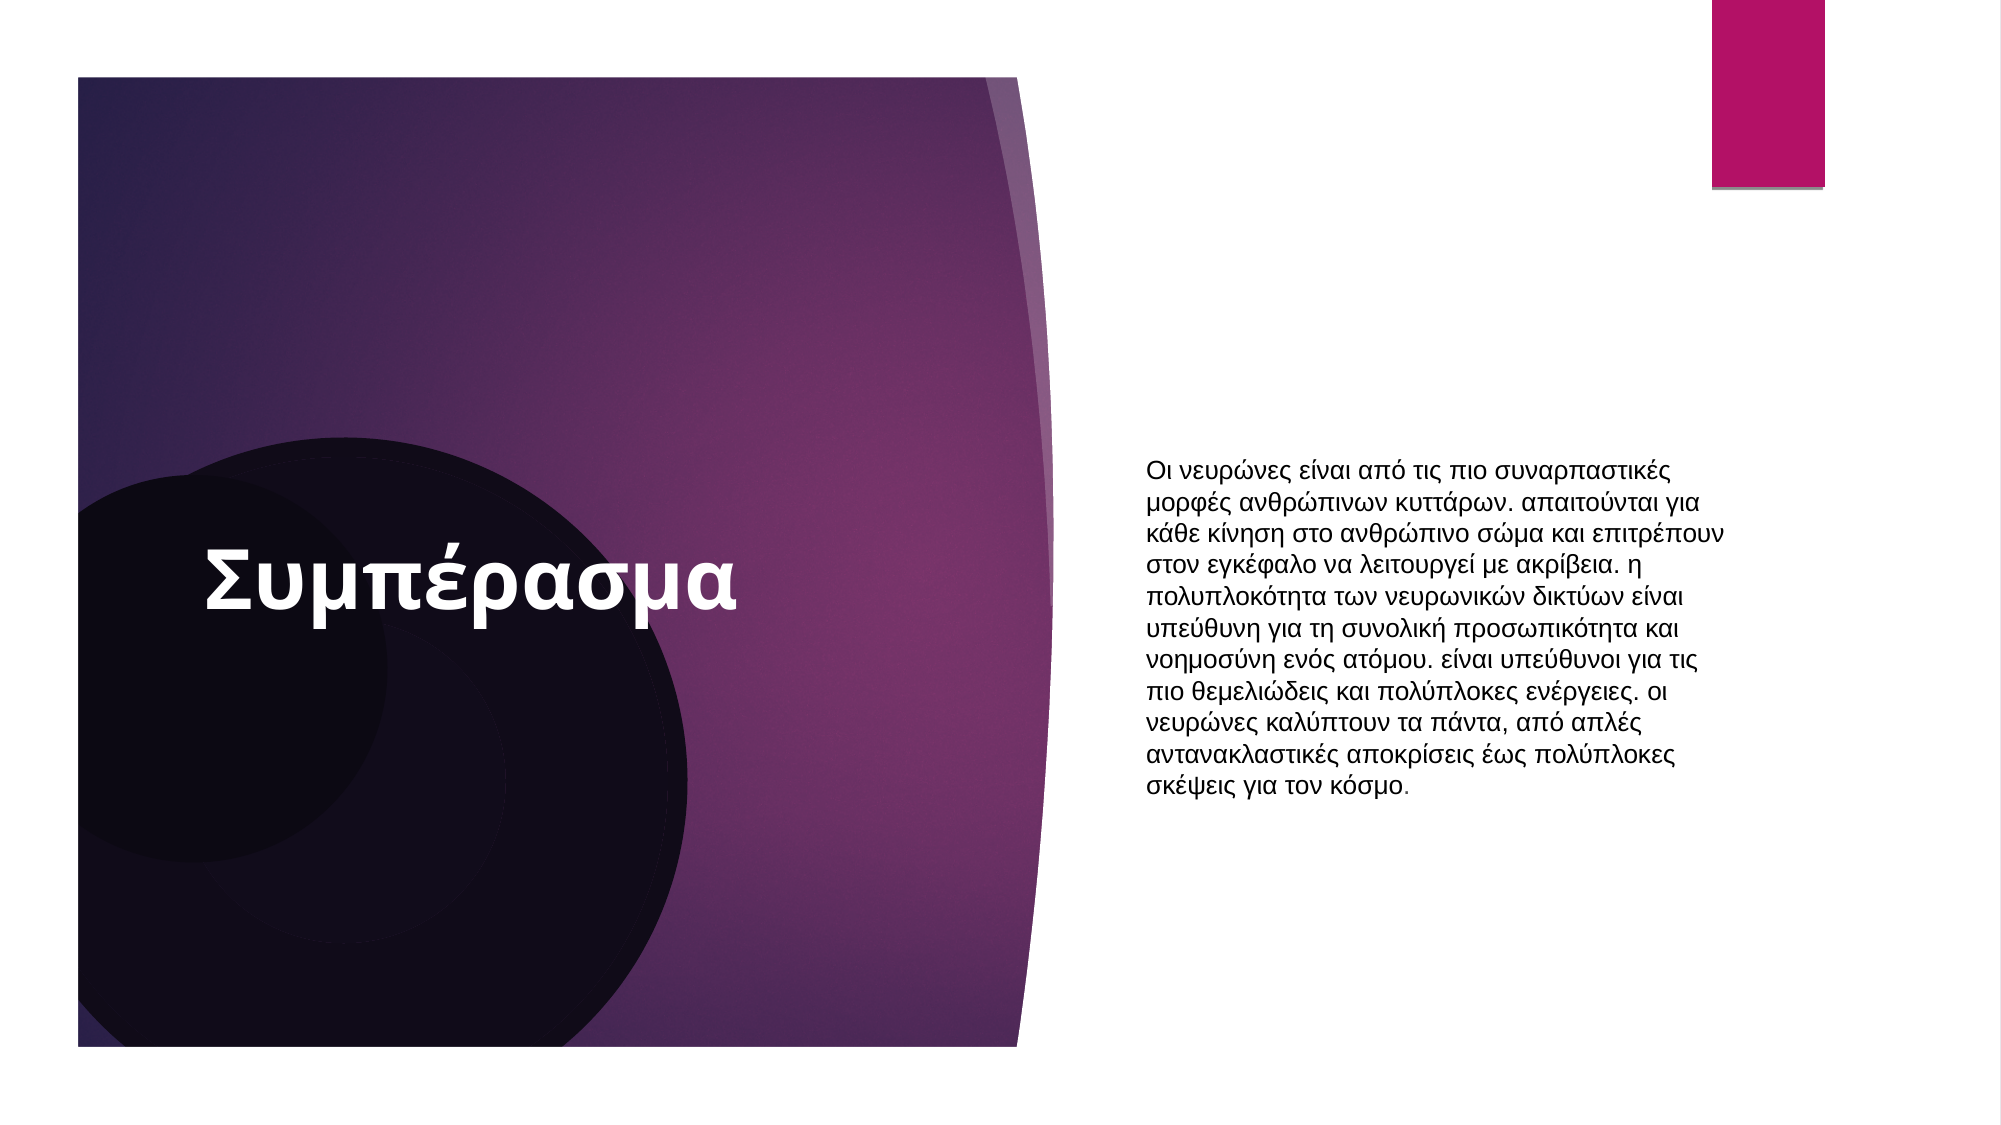

# Συμπέρασμα
Οι νευρώνες είναι από τις πιο συναρπαστικές μορφές ανθρώπινων κυττάρων. απαιτούνται για κάθε κίνηση στο ανθρώπινο σώμα και επιτρέπουν στον εγκέφαλο να λειτουργεί με ακρίβεια. η πολυπλοκότητα των νευρωνικών δικτύων είναι υπεύθυνη για τη συνολική προσωπικότητα και νοημοσύνη ενός ατόμου. είναι υπεύθυνοι για τις πιο θεμελιώδεις και πολύπλοκες ενέργειες. οι νευρώνες καλύπτουν τα πάντα, από απλές αντανακλαστικές αποκρίσεις έως πολύπλοκες σκέψεις για τον κόσμο.